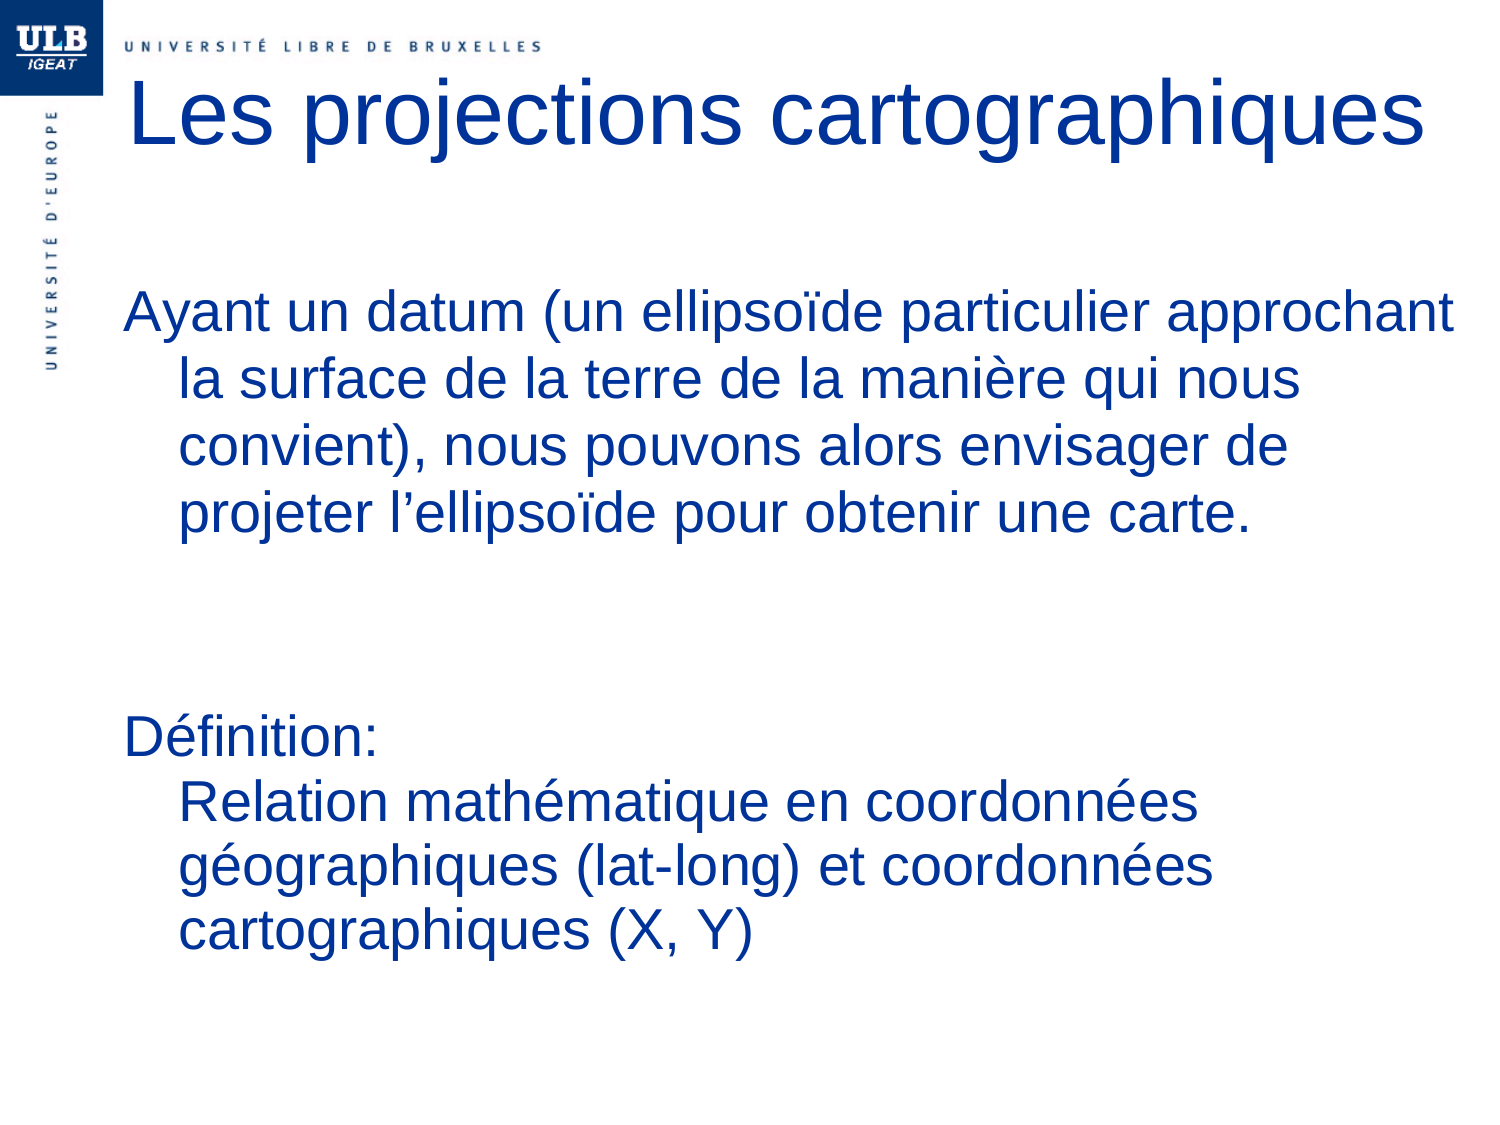

# Les projections cartographiques
Ayant un datum (un ellipsoïde particulier approchant la surface de la terre de la manière qui nous convient), nous pouvons alors envisager de projeter l’ellipsoïde pour obtenir une carte.
Définition:
Relation mathématique en coordonnées géographiques (lat-long) et coordonnées cartographiques (X, Y)